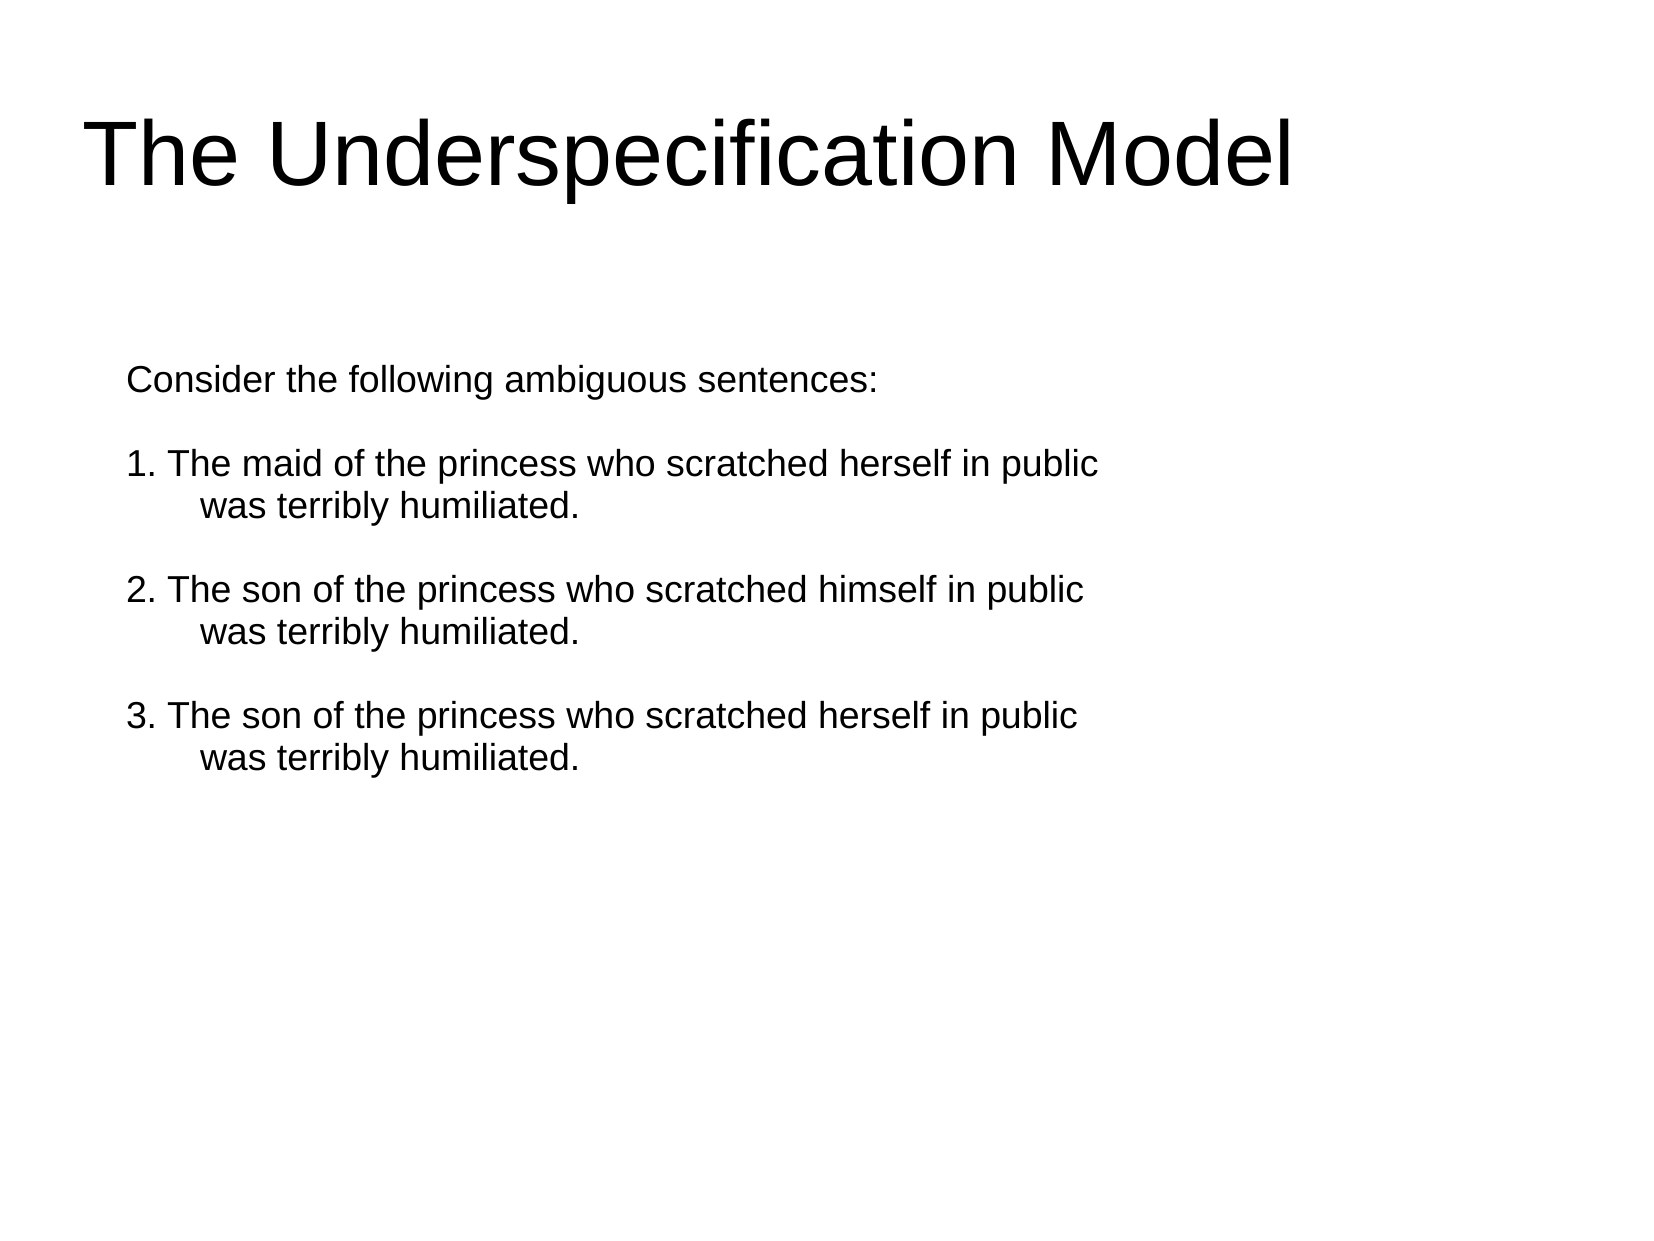

# The Underspecification Model
Consider the following ambiguous sentences:
1. The maid of the princess who scratched herself in public
	was terribly humiliated.
2. The son of the princess who scratched himself in public
	was terribly humiliated.
3. The son of the princess who scratched herself in public
	was terribly humiliated.